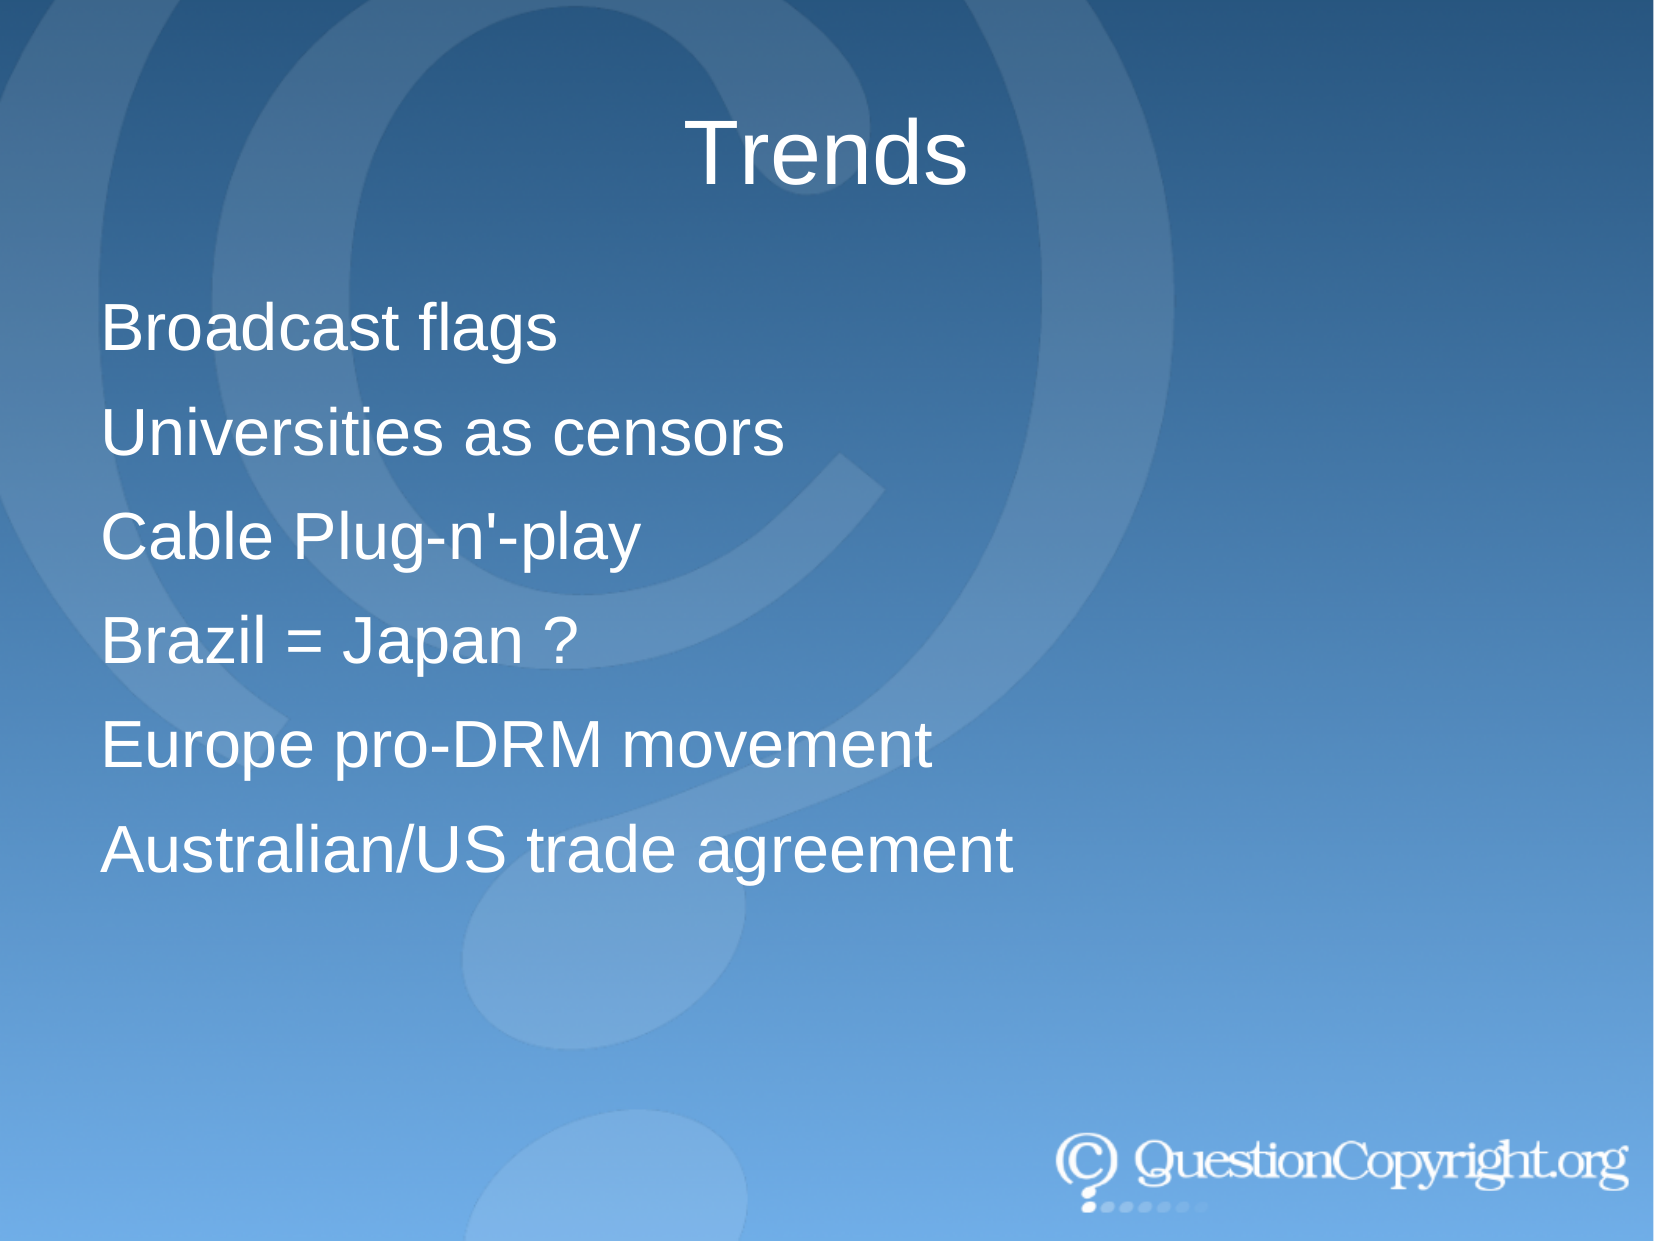

# Trends
Broadcast flags
Universities as censors
Cable Plug-n'-play
Brazil = Japan ?
Europe pro-DRM movement
Australian/US trade agreement